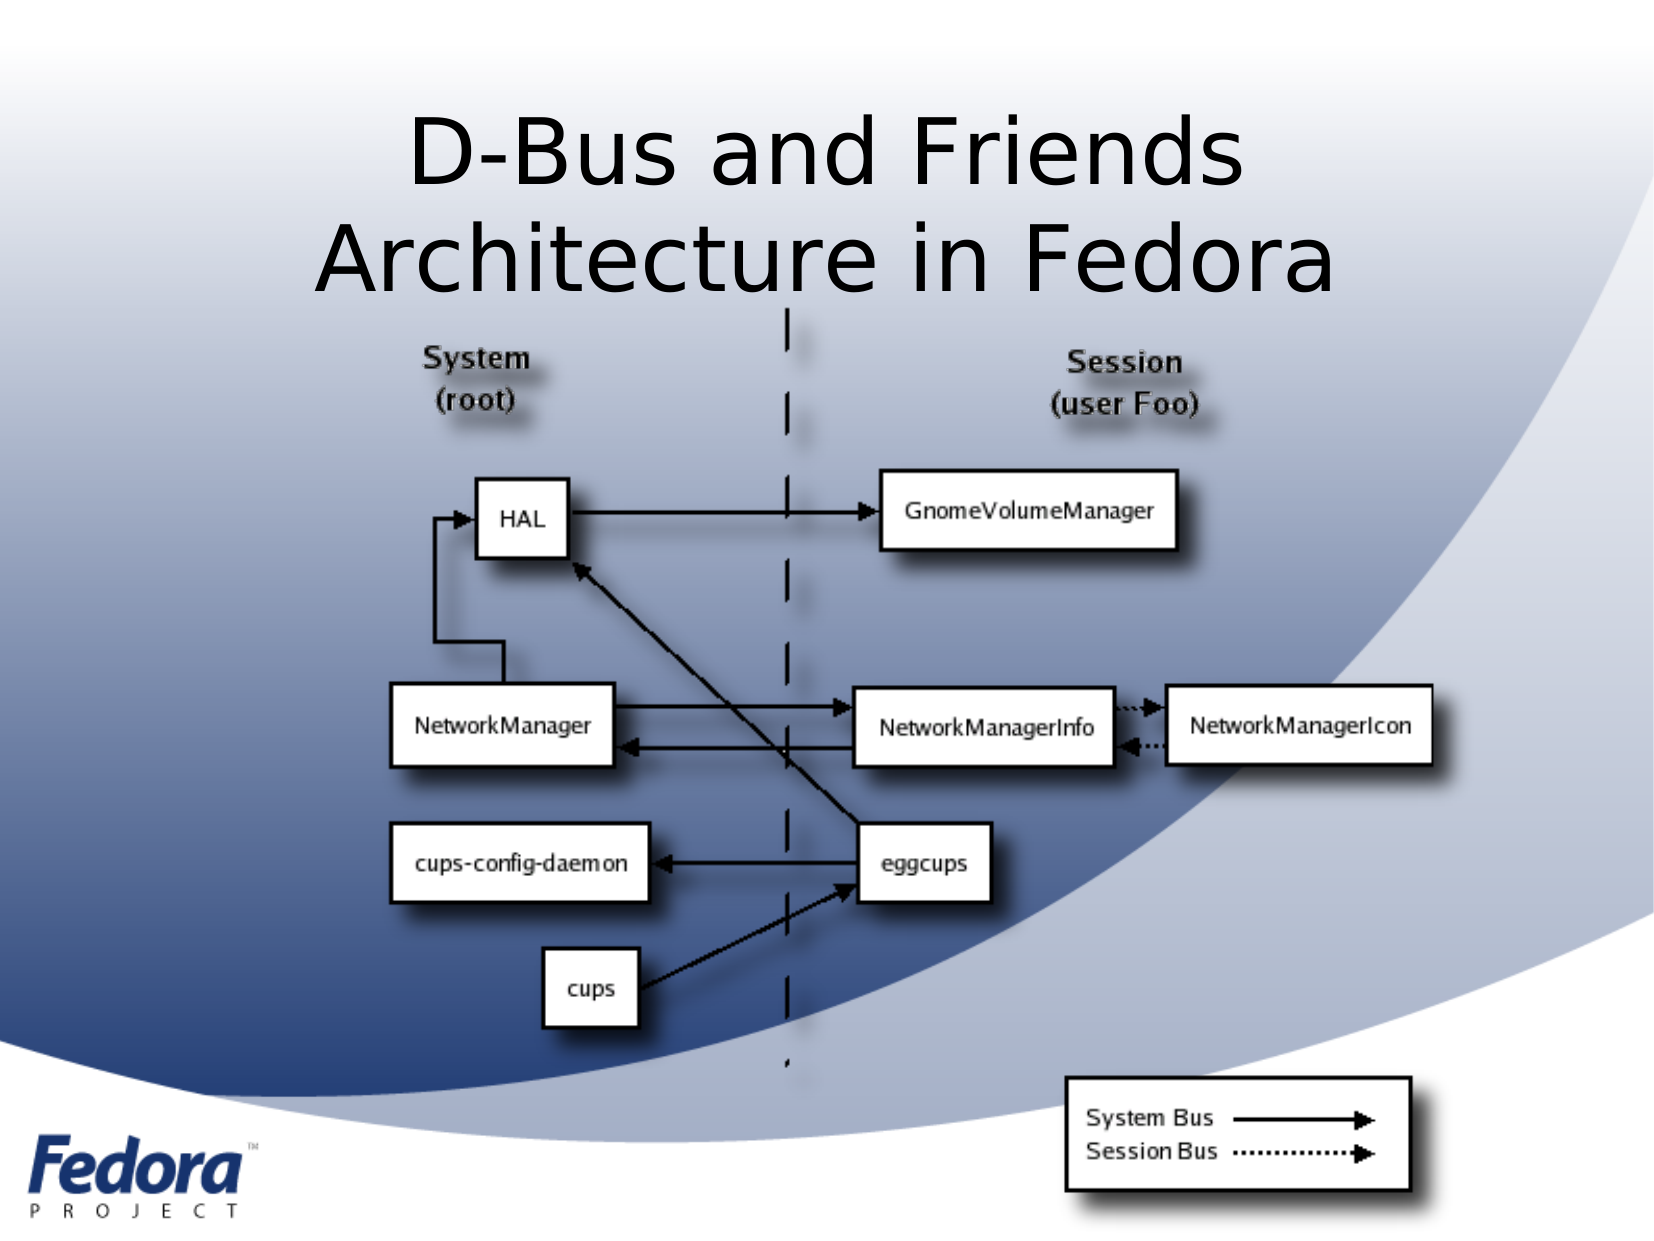

# D-Bus and Friends Architecture in Fedora